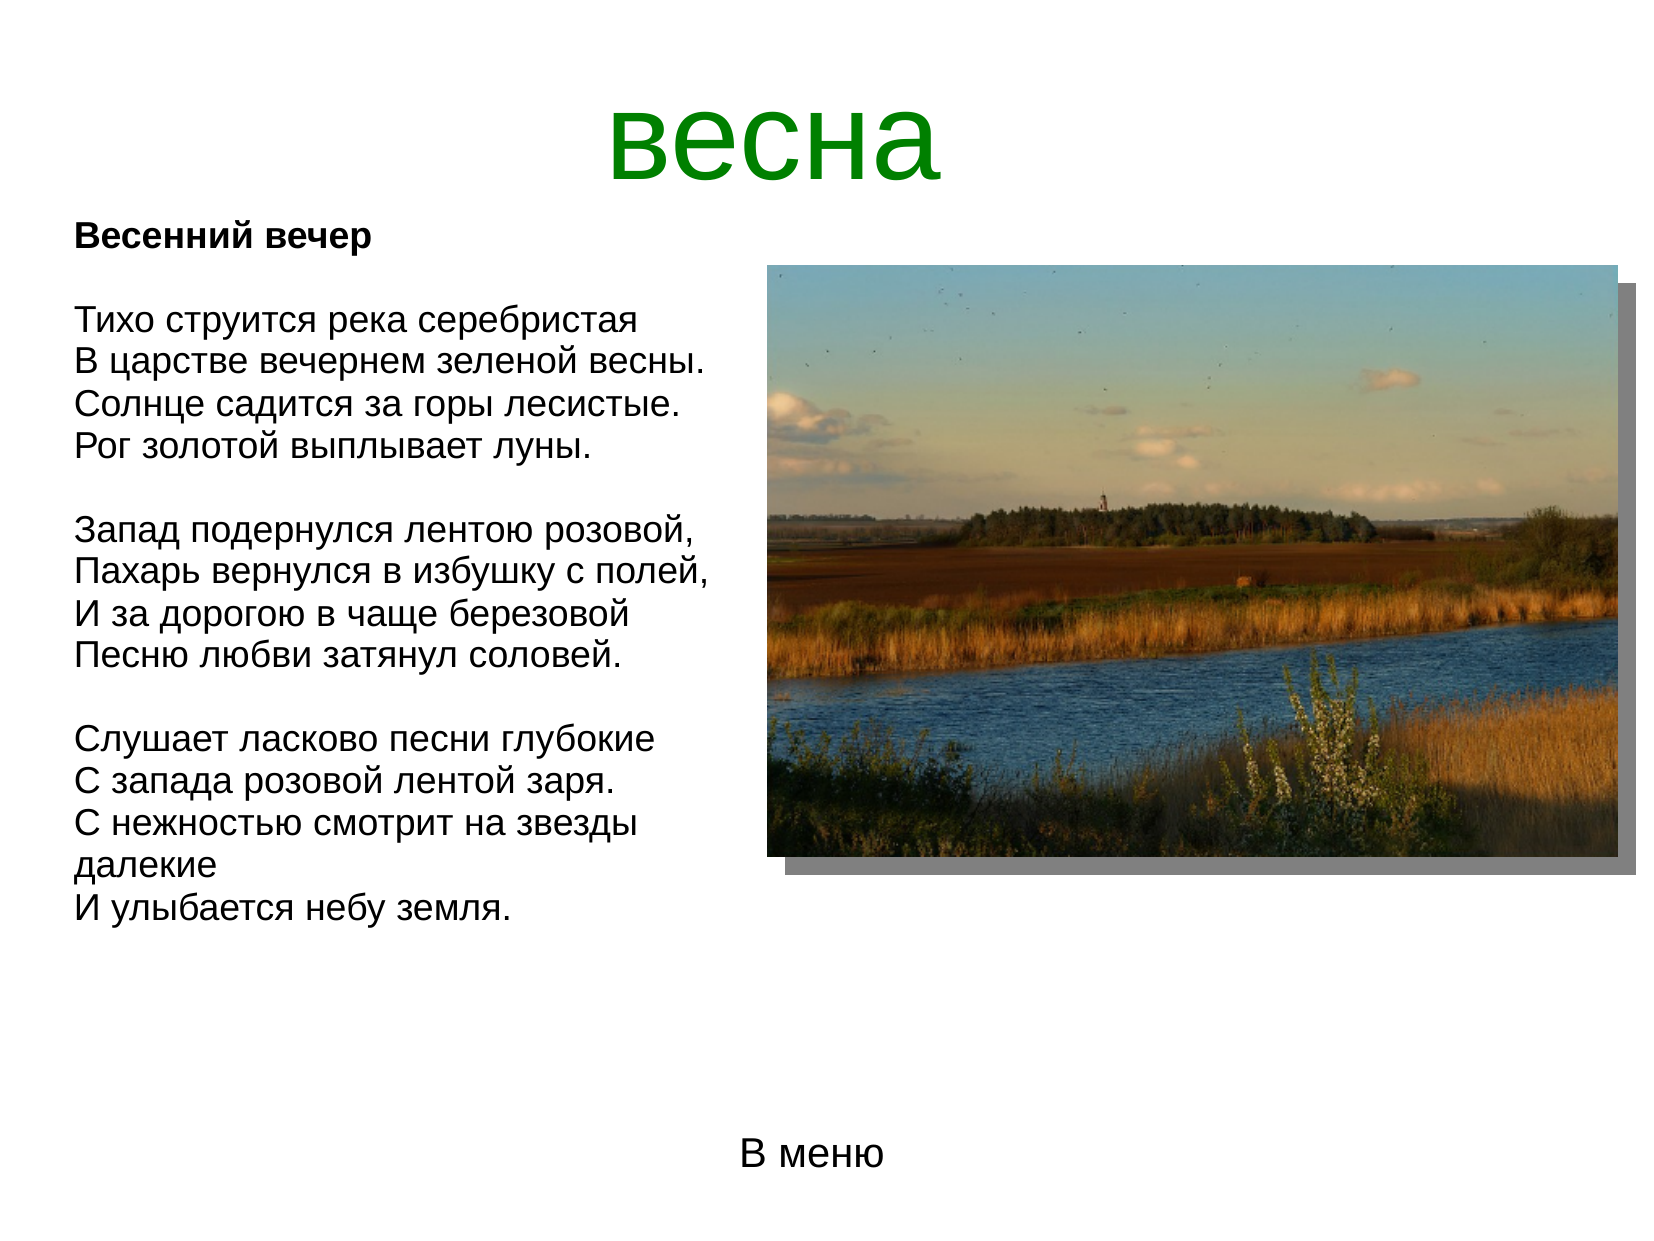

весна
Весенний вечер
Тихо струится река серебристая
В царстве вечернем зеленой весны.
Солнце садится за горы лесистые.
Рог золотой выплывает луны.
Запад подернулся лентою розовой,
Пахарь вернулся в избушку с полей,
И за дорогою в чаще березовой
Песню любви затянул соловей.
Слушает ласково песни глубокие
С запада розовой лентой заря.
С нежностью смотрит на звезды
далекие
И улыбается небу земля.
В меню